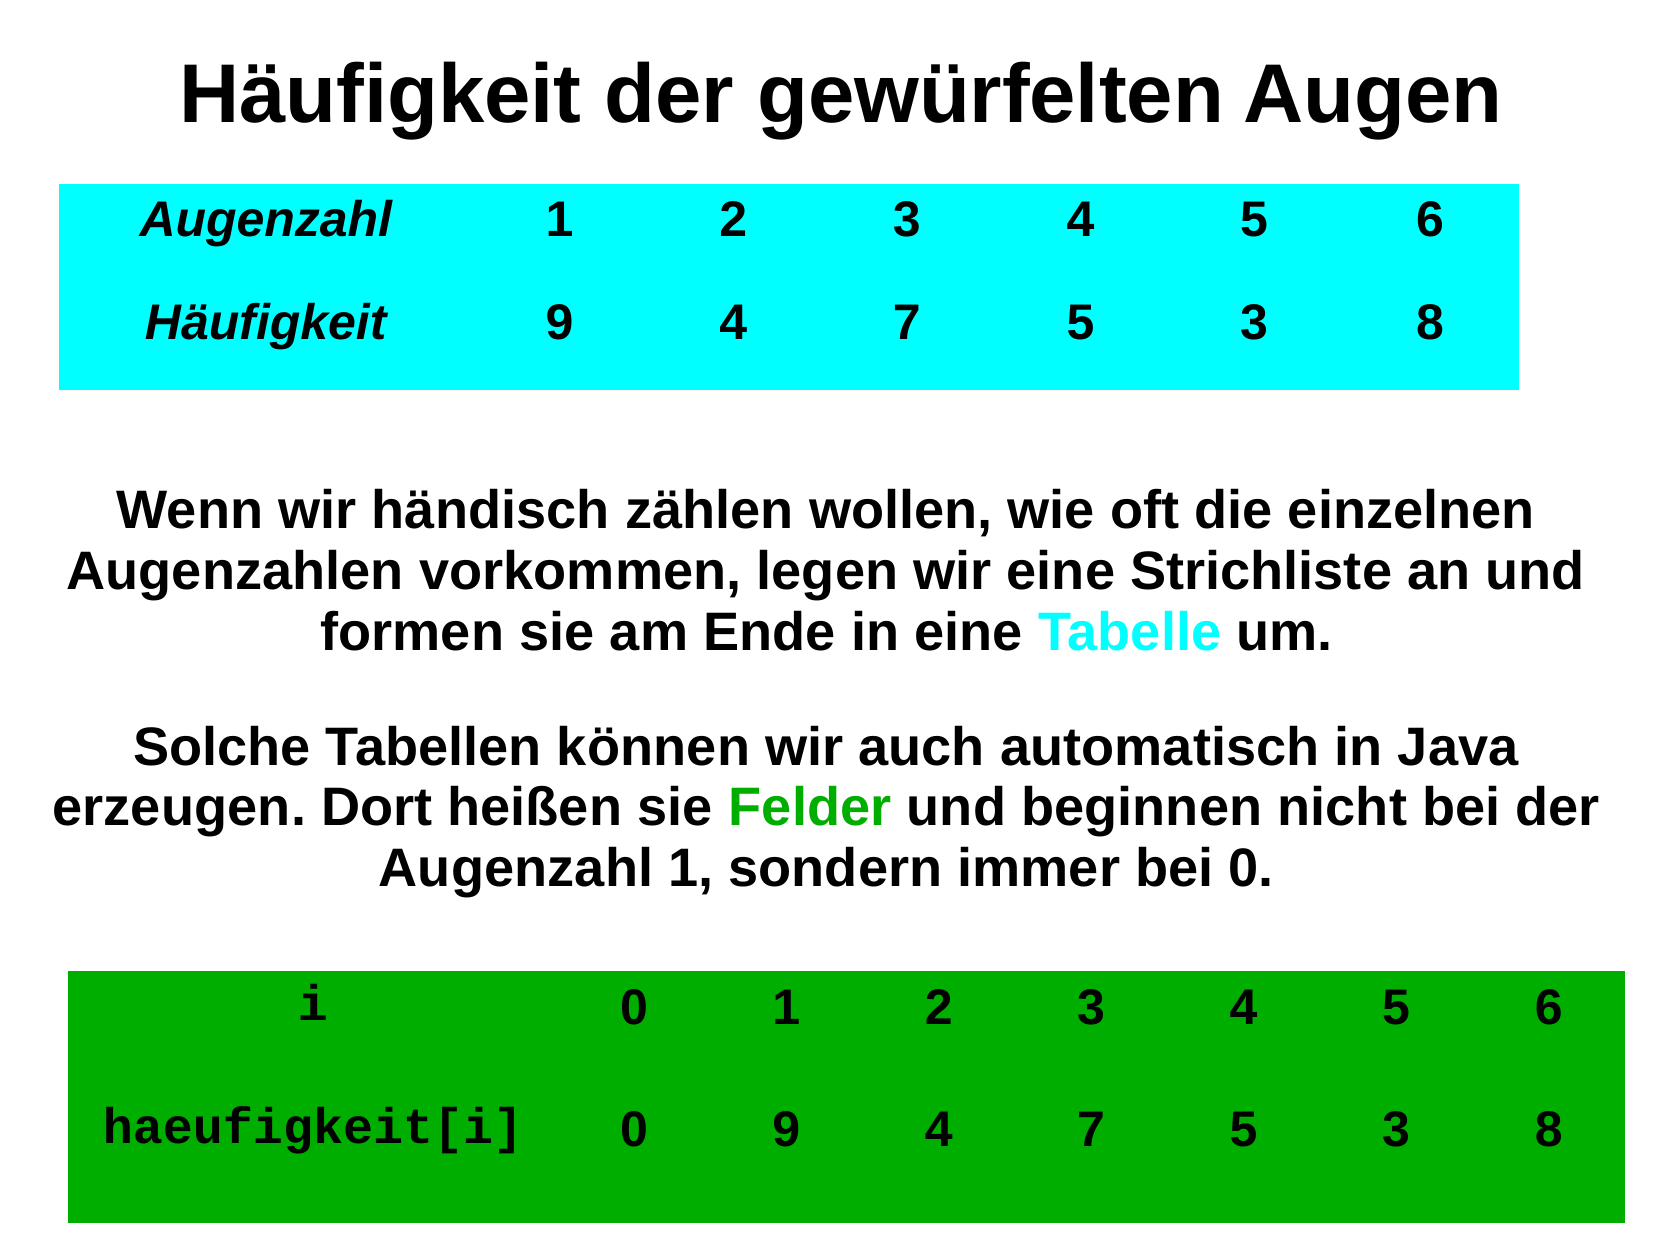

Häufigkeit der gewürfelten Augen
| Augenzahl | 1 | 2 | 3 | 4 | 5 | 6 |
| --- | --- | --- | --- | --- | --- | --- |
| Häufigkeit | 9 | 4 | 7 | 5 | 3 | 8 |
Wenn wir händisch zählen wollen, wie oft die einzelnen Augenzahlen vorkommen, legen wir eine Strichliste an und formen sie am Ende in eine Tabelle um.
Solche Tabellen können wir auch automatisch in Java erzeugen. Dort heißen sie Felder und beginnen nicht bei der Augenzahl 1, sondern immer bei 0.
| i | 0 | 1 | 2 | 3 | 4 | 5 | 6 |
| --- | --- | --- | --- | --- | --- | --- | --- |
| haeufigkeit[i] | 0 | 9 | 4 | 7 | 5 | 3 | 8 |